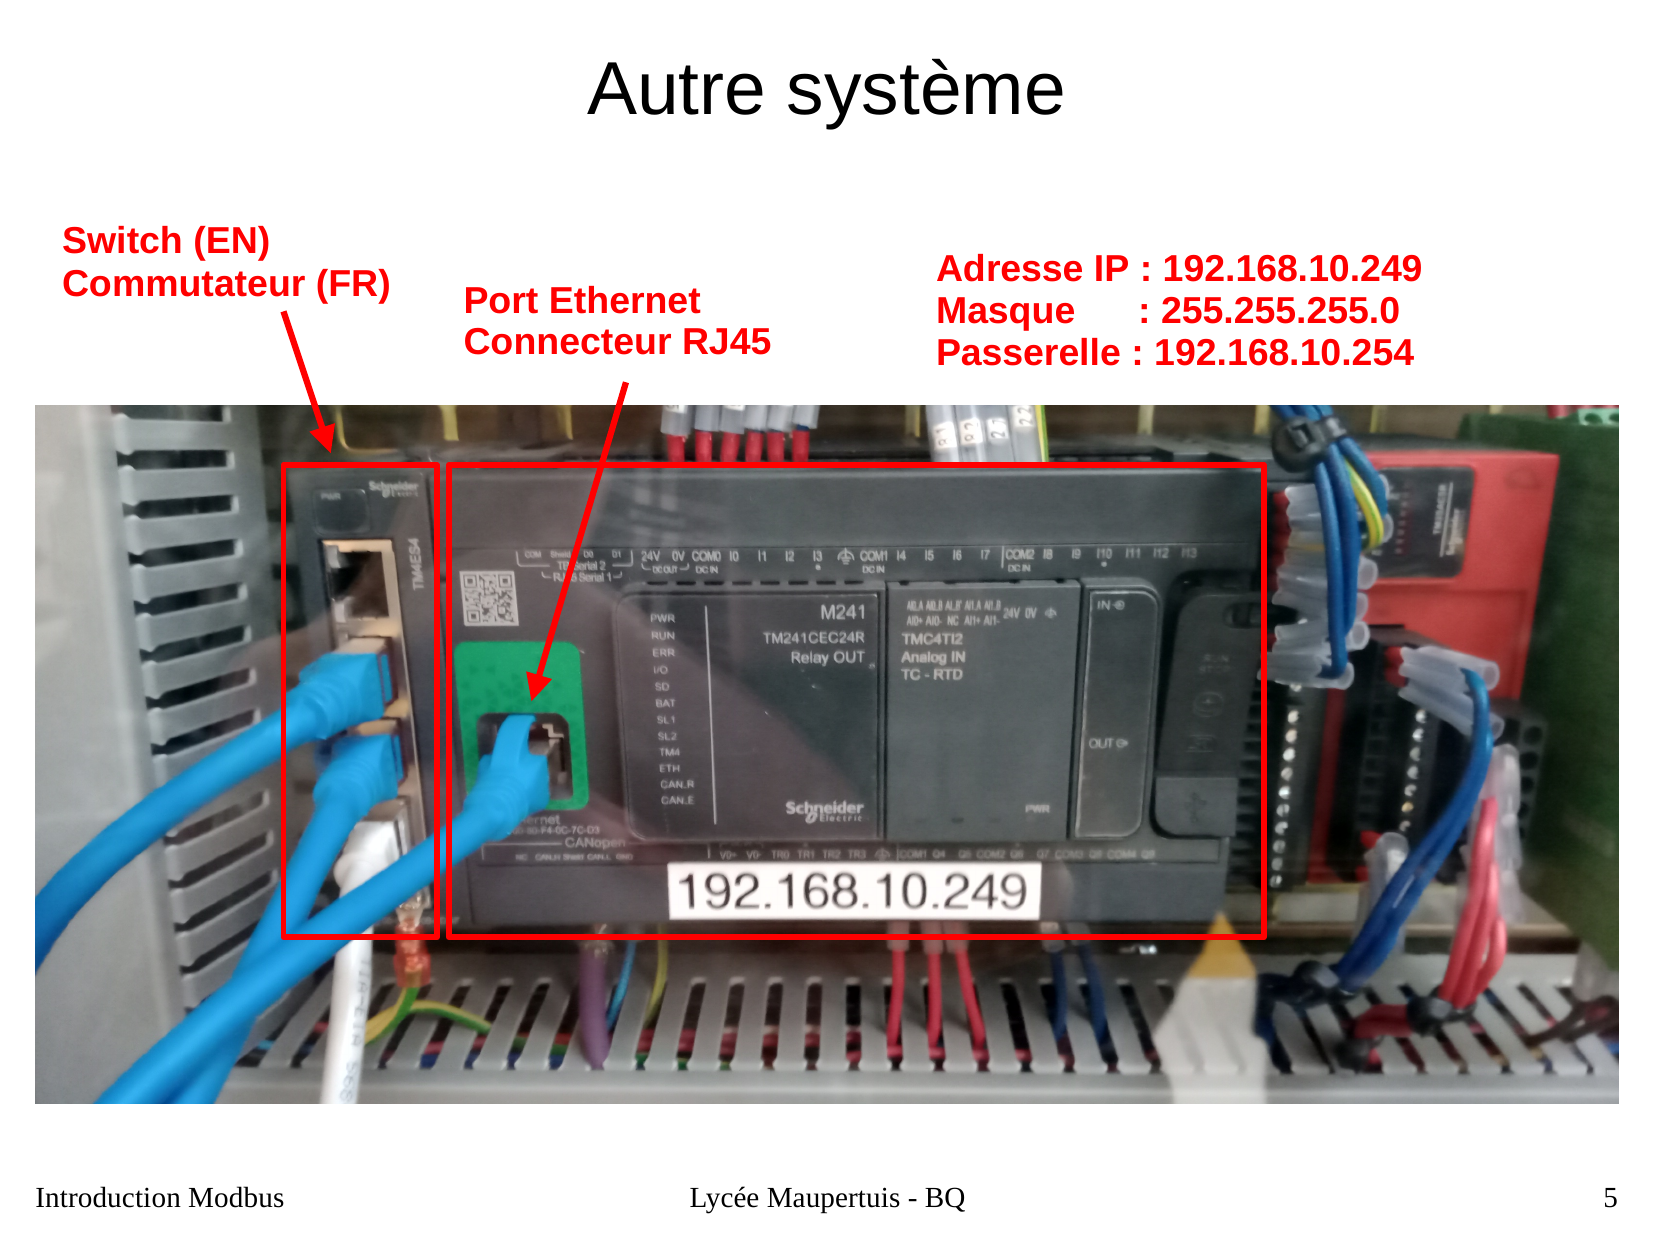

# Autre système
Switch (EN) Commutateur (FR)
Adresse IP : 192.168.10.249
Masque  : 255.255.255.0
Passerelle : 192.168.10.254
Port Ethernet
Connecteur RJ45
Introduction Modbus
Lycée Maupertuis - BQ
5